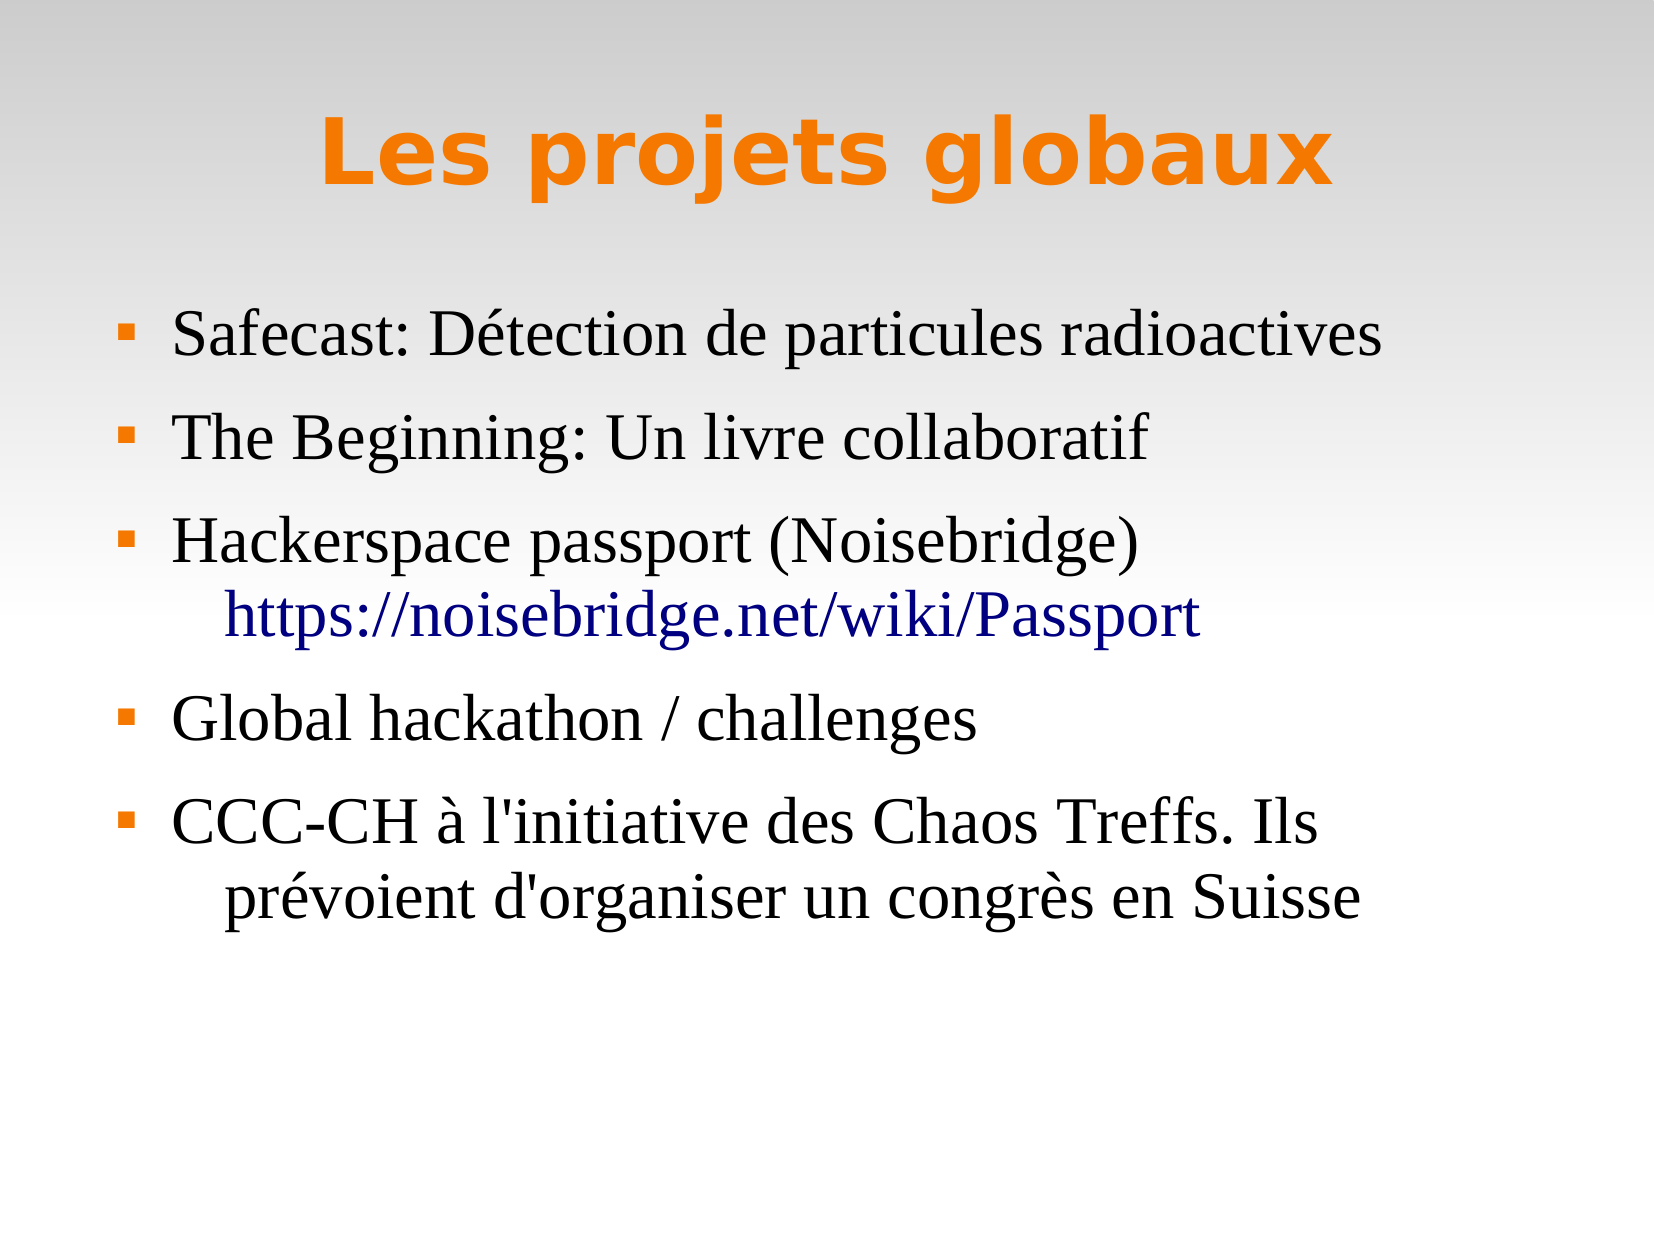

# Les projets globaux
Safecast: Détection de particules radioactives
The Beginning: Un livre collaboratif
Hackerspace passport (Noisebridge)
https://noisebridge.net/wiki/Passport
Global hackathon / challenges
CCC-CH à l'initiative des Chaos Treffs. Ils prévoient d'organiser un congrès en Suisse